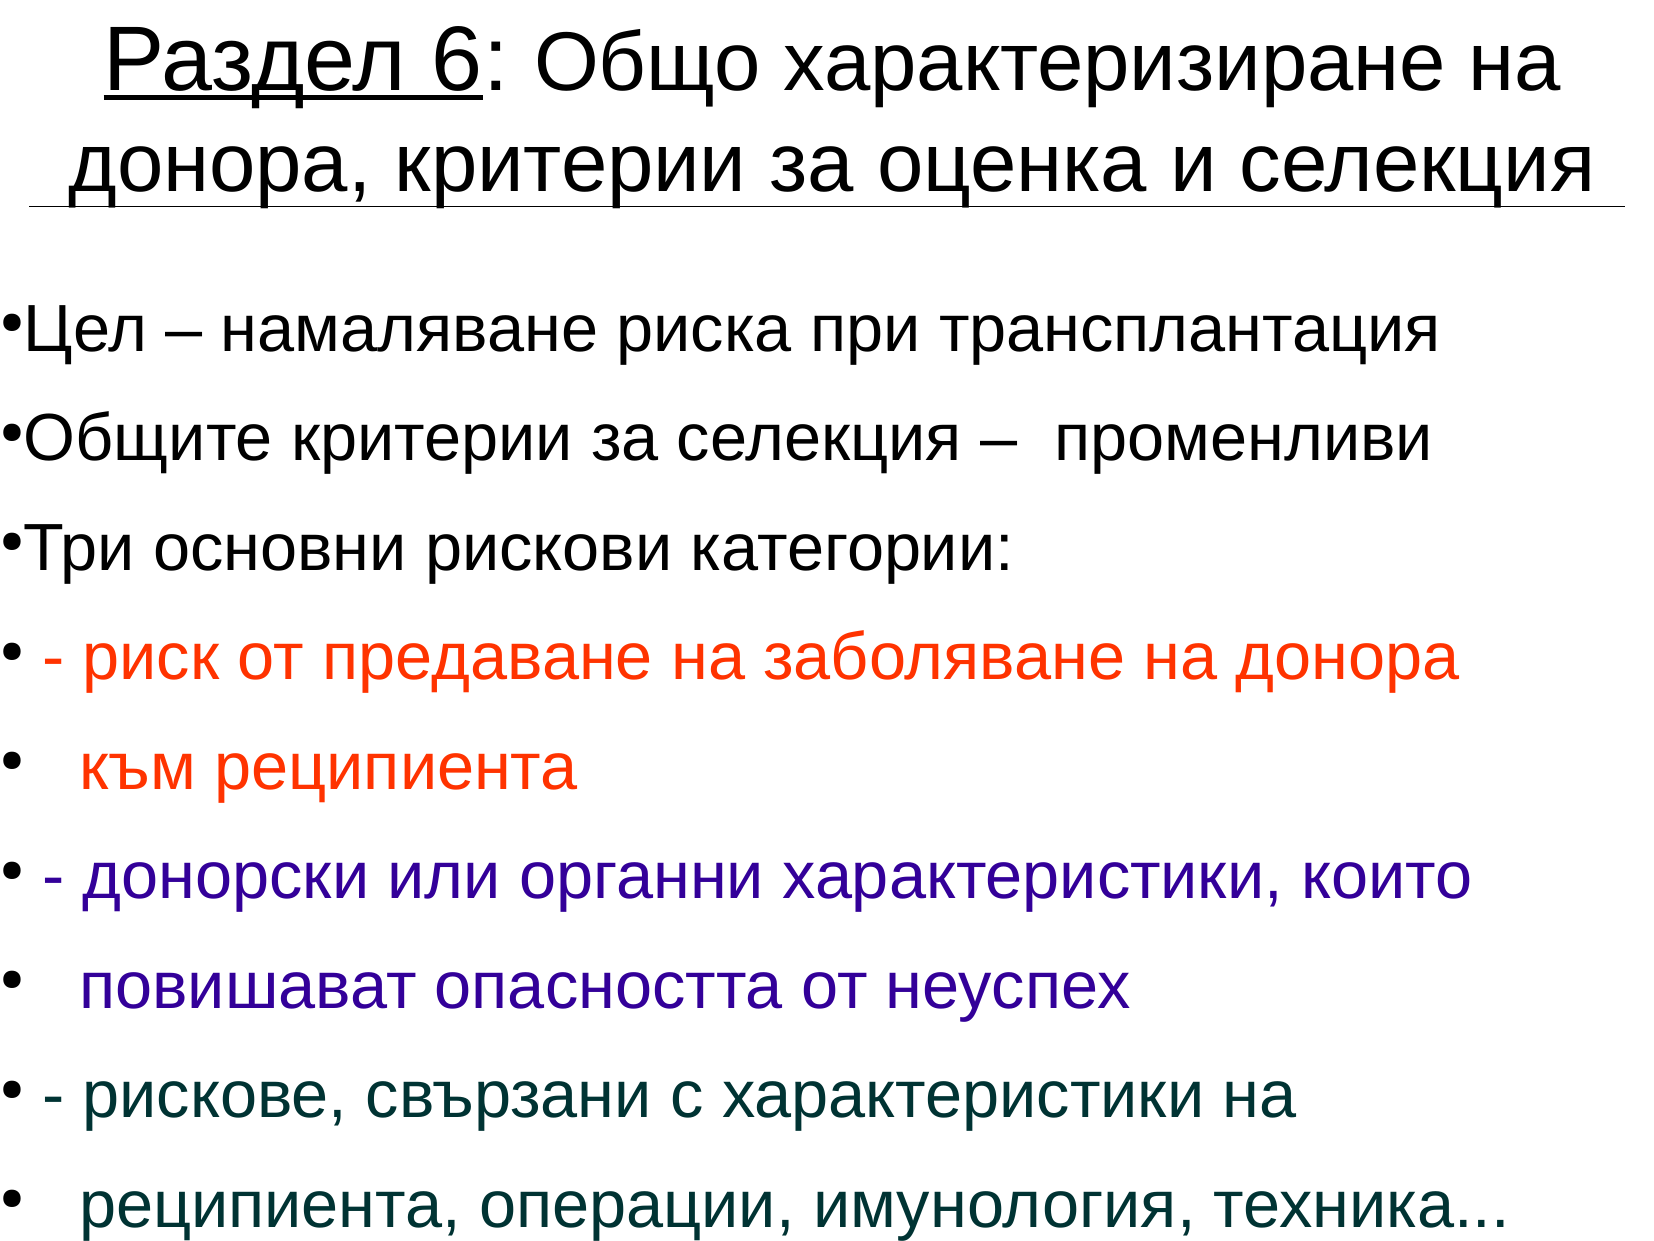

# Раздел 6: Общо характеризиране на донора, критерии за оценка и селекция
Цел – намаляване риска при трансплантация
Общите критерии за селекция – променливи
Три основни рискови категории:
 - риск от предаване на заболяване на донора
 към реципиента
 - донорски или органни характеристики, които
 повишават опасността от неуспех
 - рискове, свързани с характеристики на
 реципиента, операции, имунология, техника...